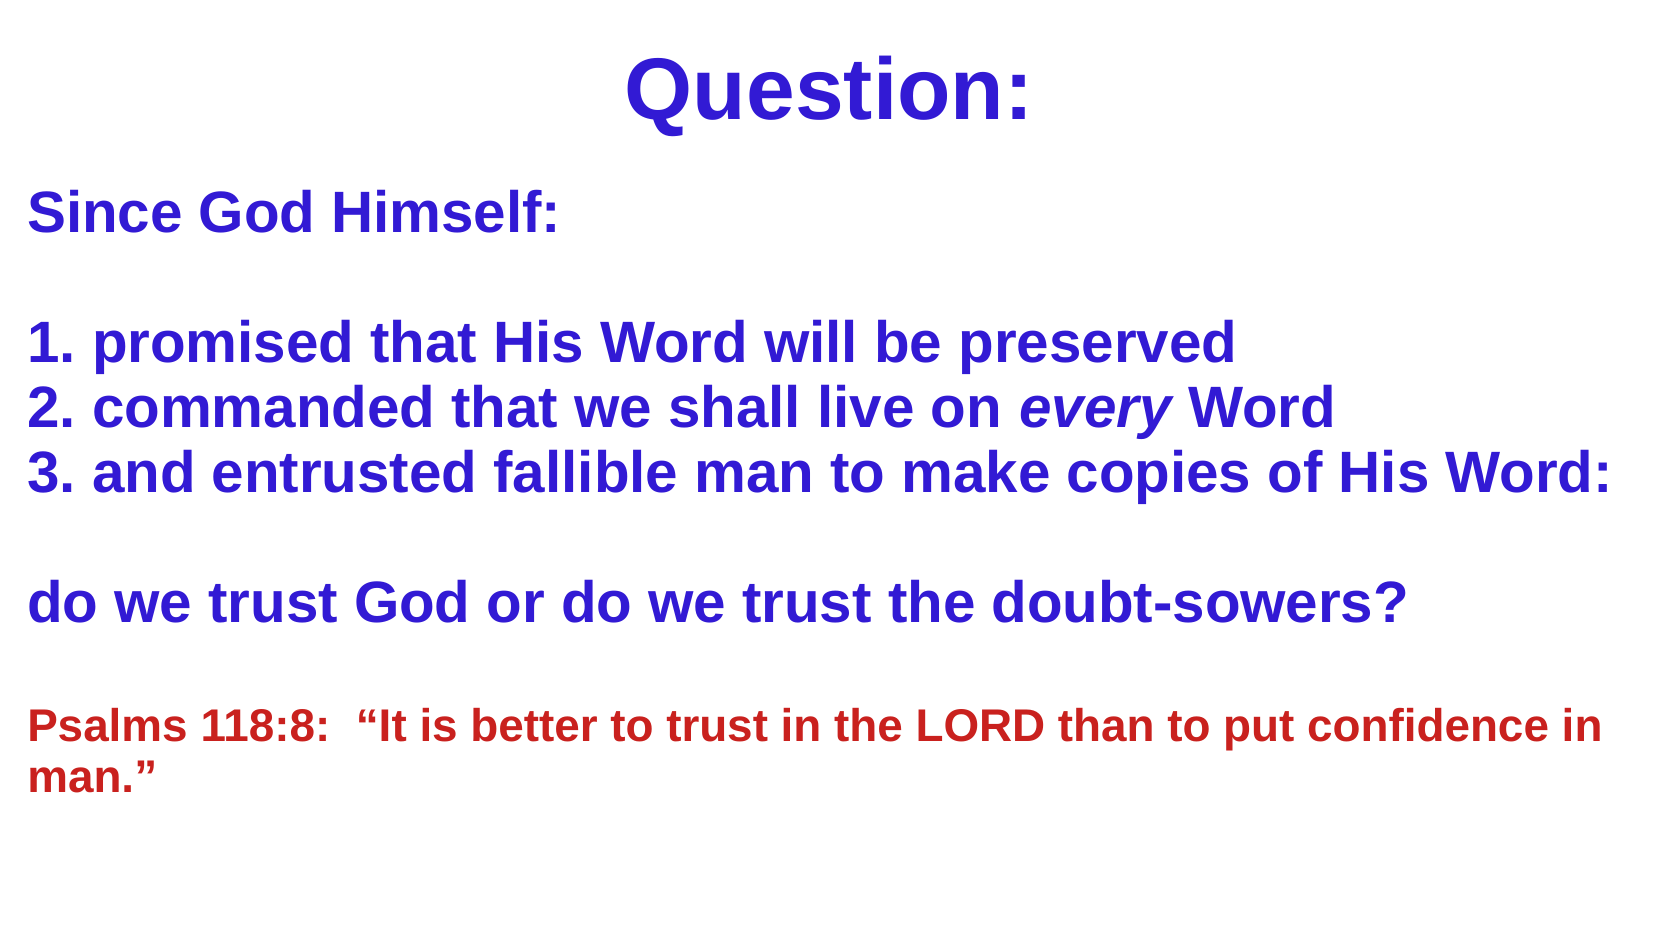

Question:
Since God Himself:
1. promised that His Word will be preserved
2. commanded that we shall live on every Word
3. and entrusted fallible man to make copies of His Word:
do we trust God or do we trust the doubt-sowers?
Psalms 118:8: “It is better to trust in the LORD than to put confidence in man.”